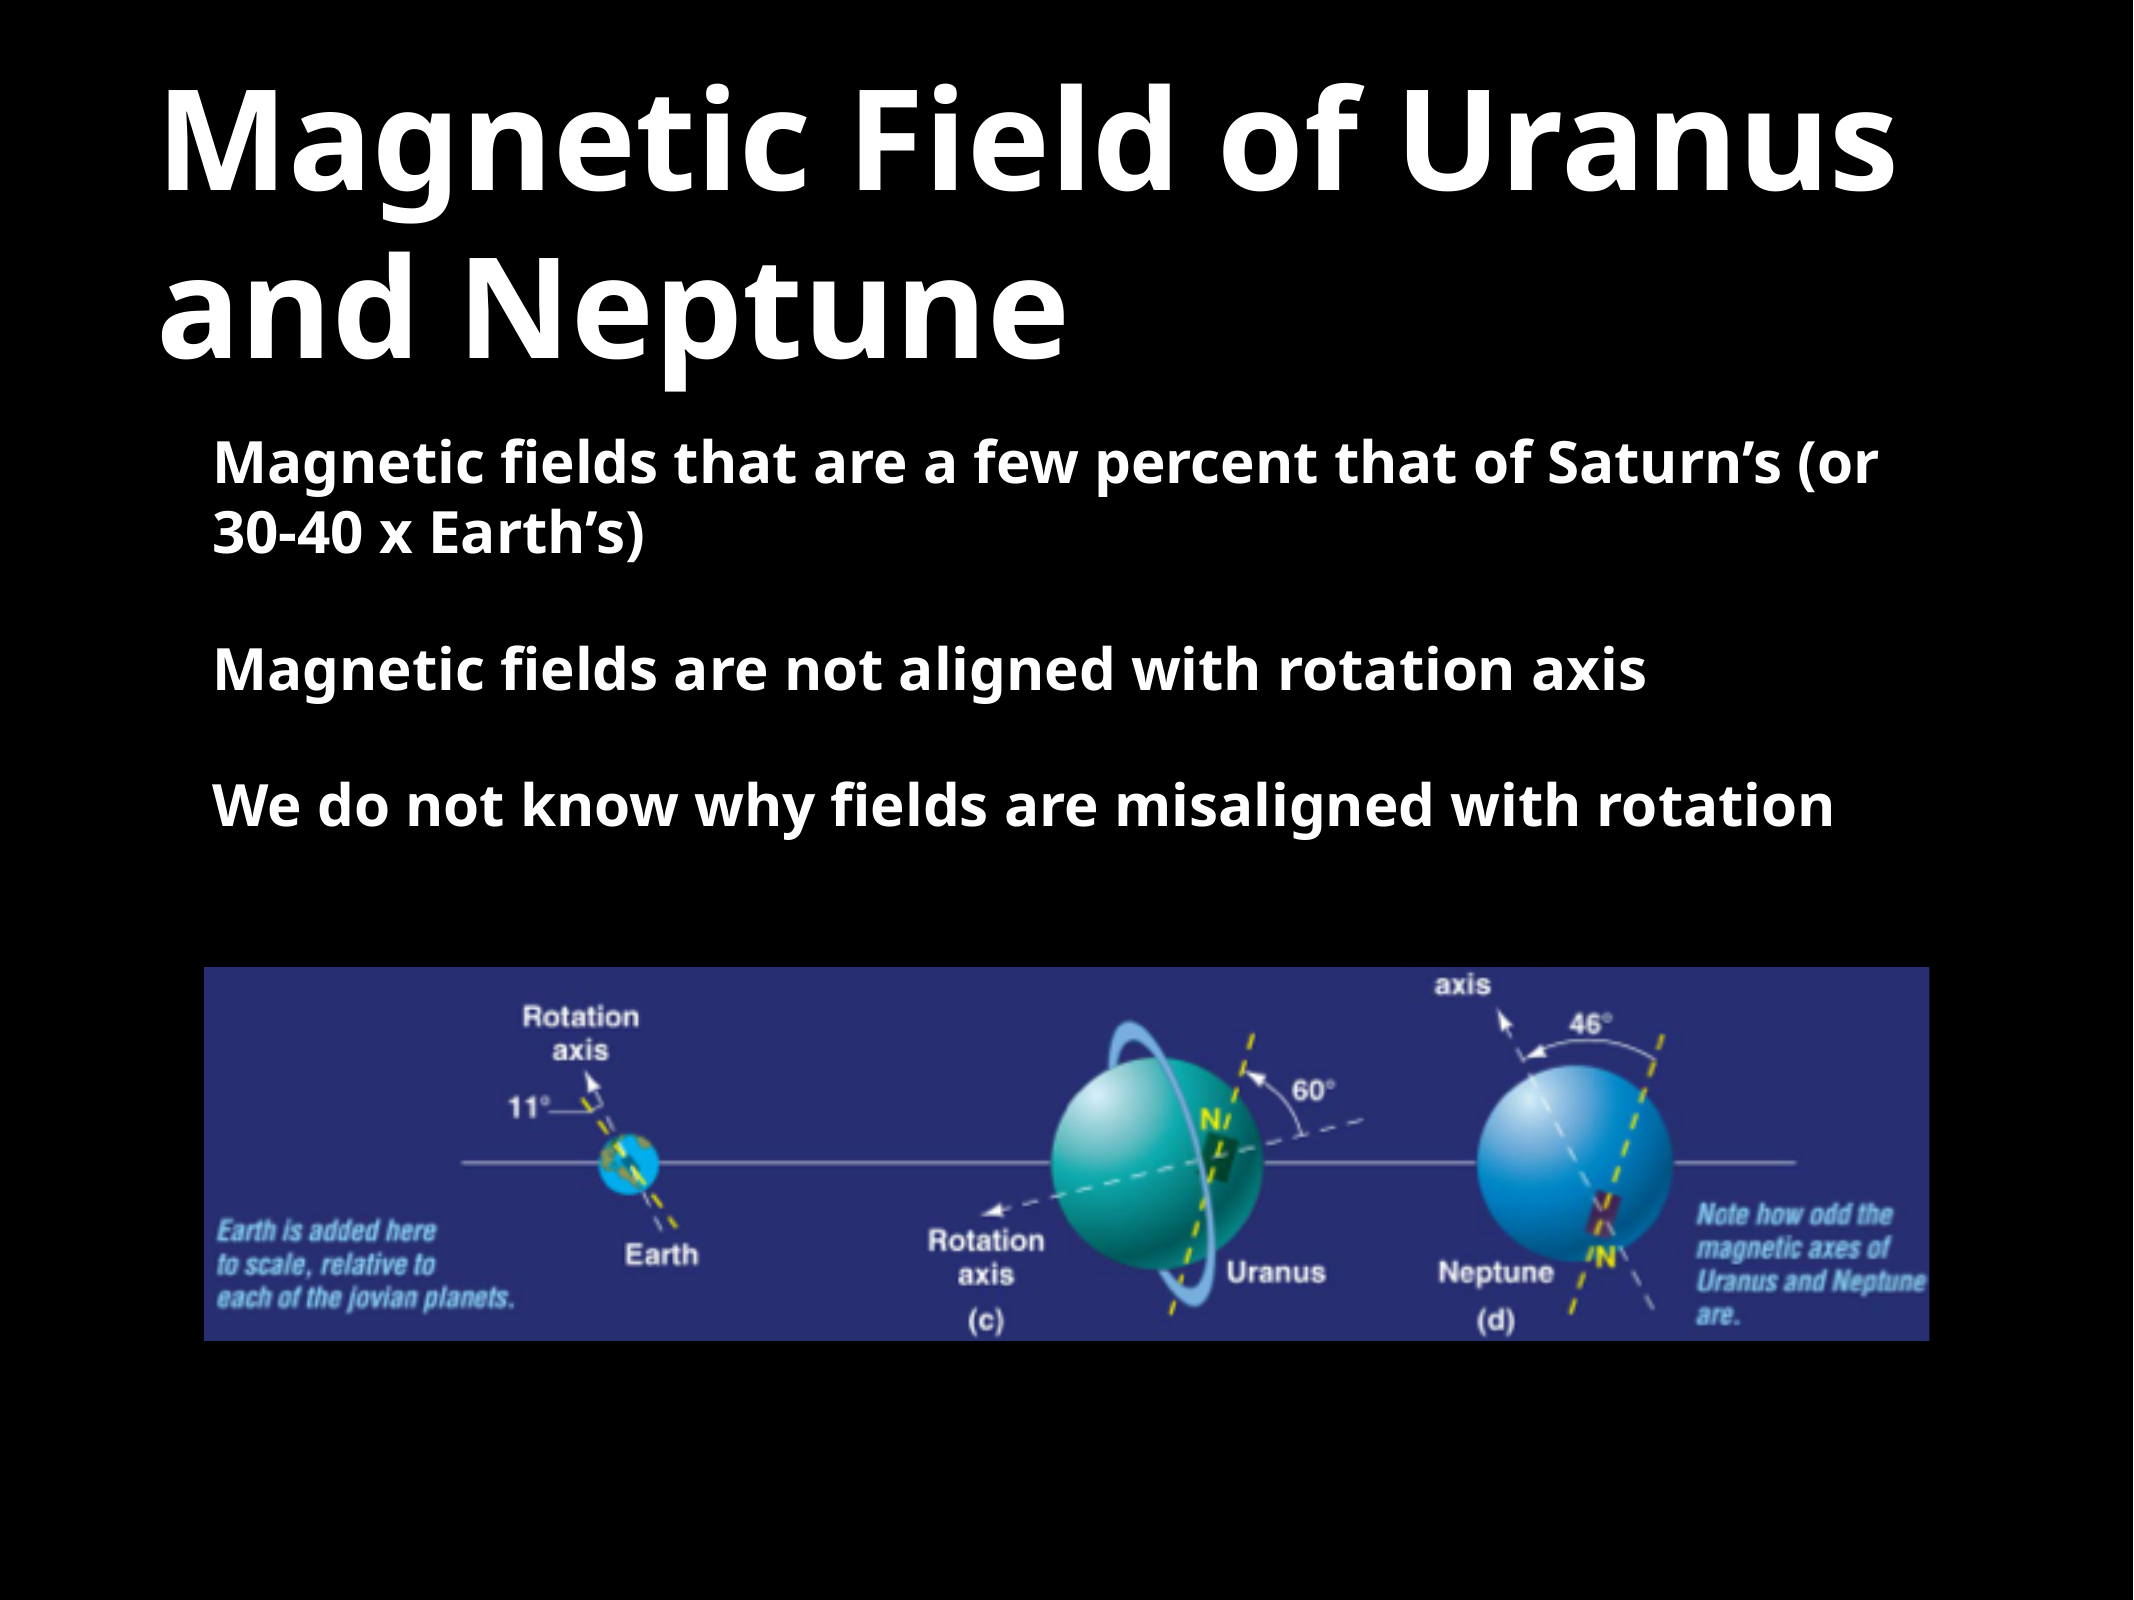

# Magnetic Field of Uranus and Neptune
Magnetic fields that are a few percent that of Saturn’s (or 30-40 x Earth’s)
Magnetic fields are not aligned with rotation axis
We do not know why fields are misaligned with rotation